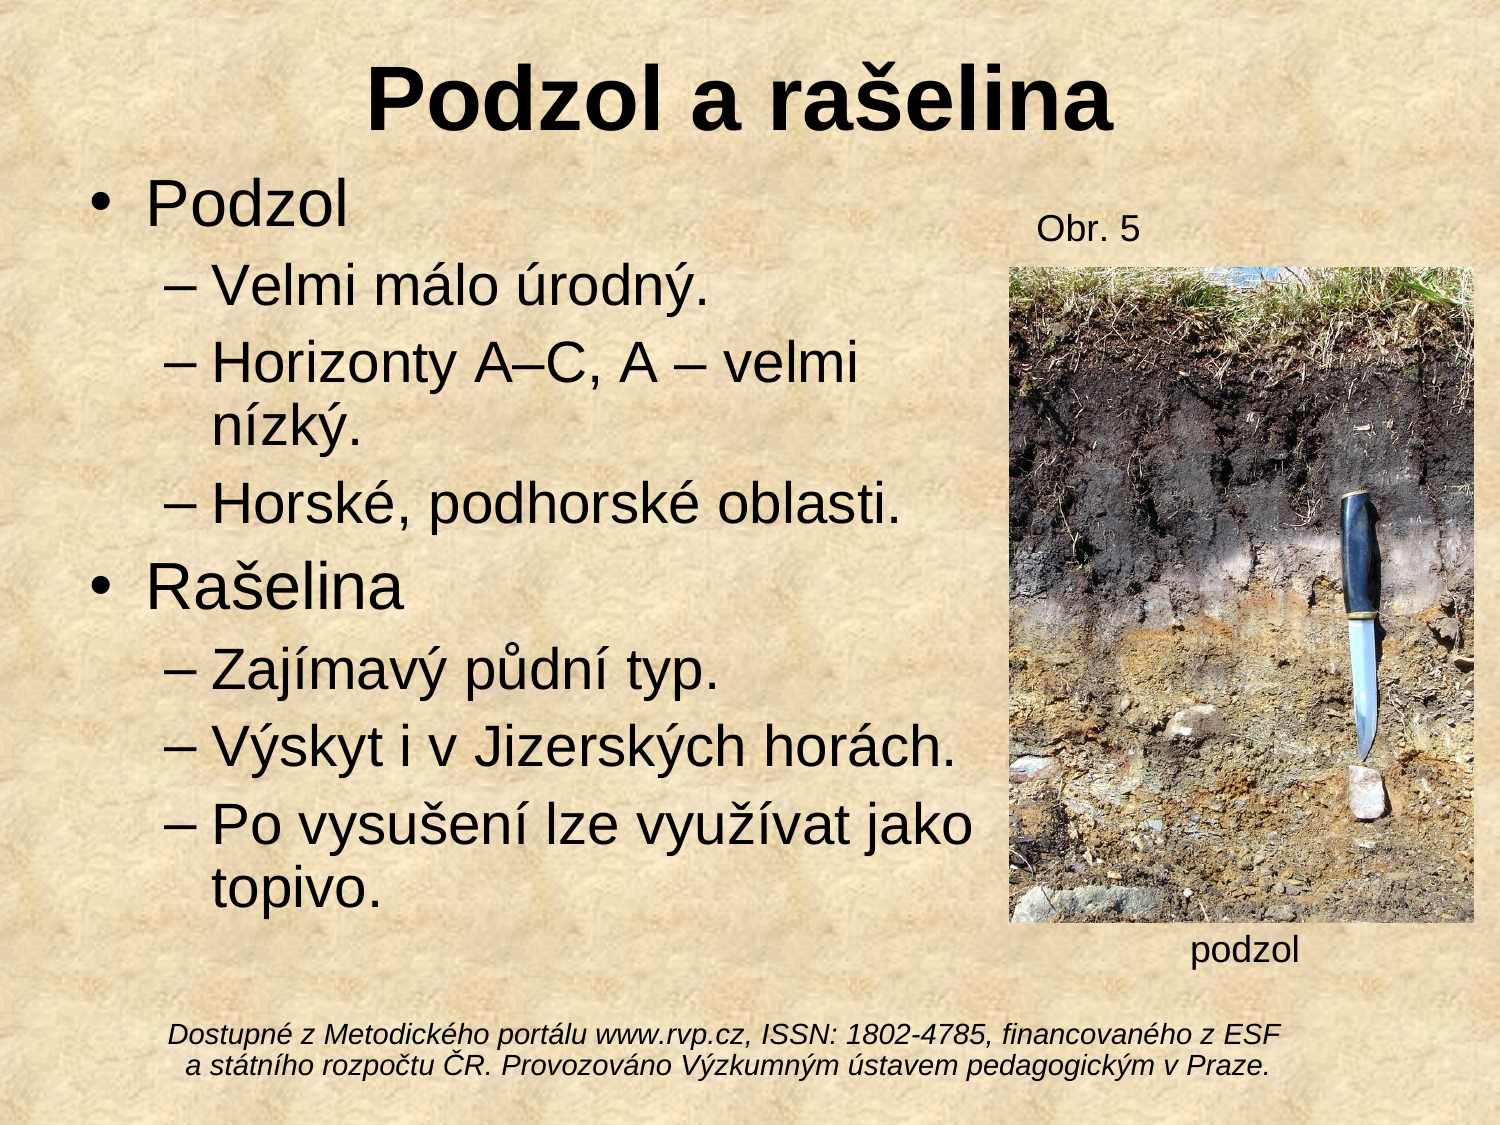

# Podzol a rašelina
Podzol
Velmi málo úrodný.
Horizonty A–C, A – velmi nízký.
Horské, podhorské oblasti.
Rašelina
Zajímavý půdní typ.
Výskyt i v Jizerských horách.
Po vysušení lze využívat jako topivo.
Obr. 5
podzol
Dostupné z Metodického portálu www.rvp.cz, ISSN: 1802-4785, financovaného z ESF
a státního rozpočtu ČR. Provozováno Výzkumným ústavem pedagogickým v Praze.